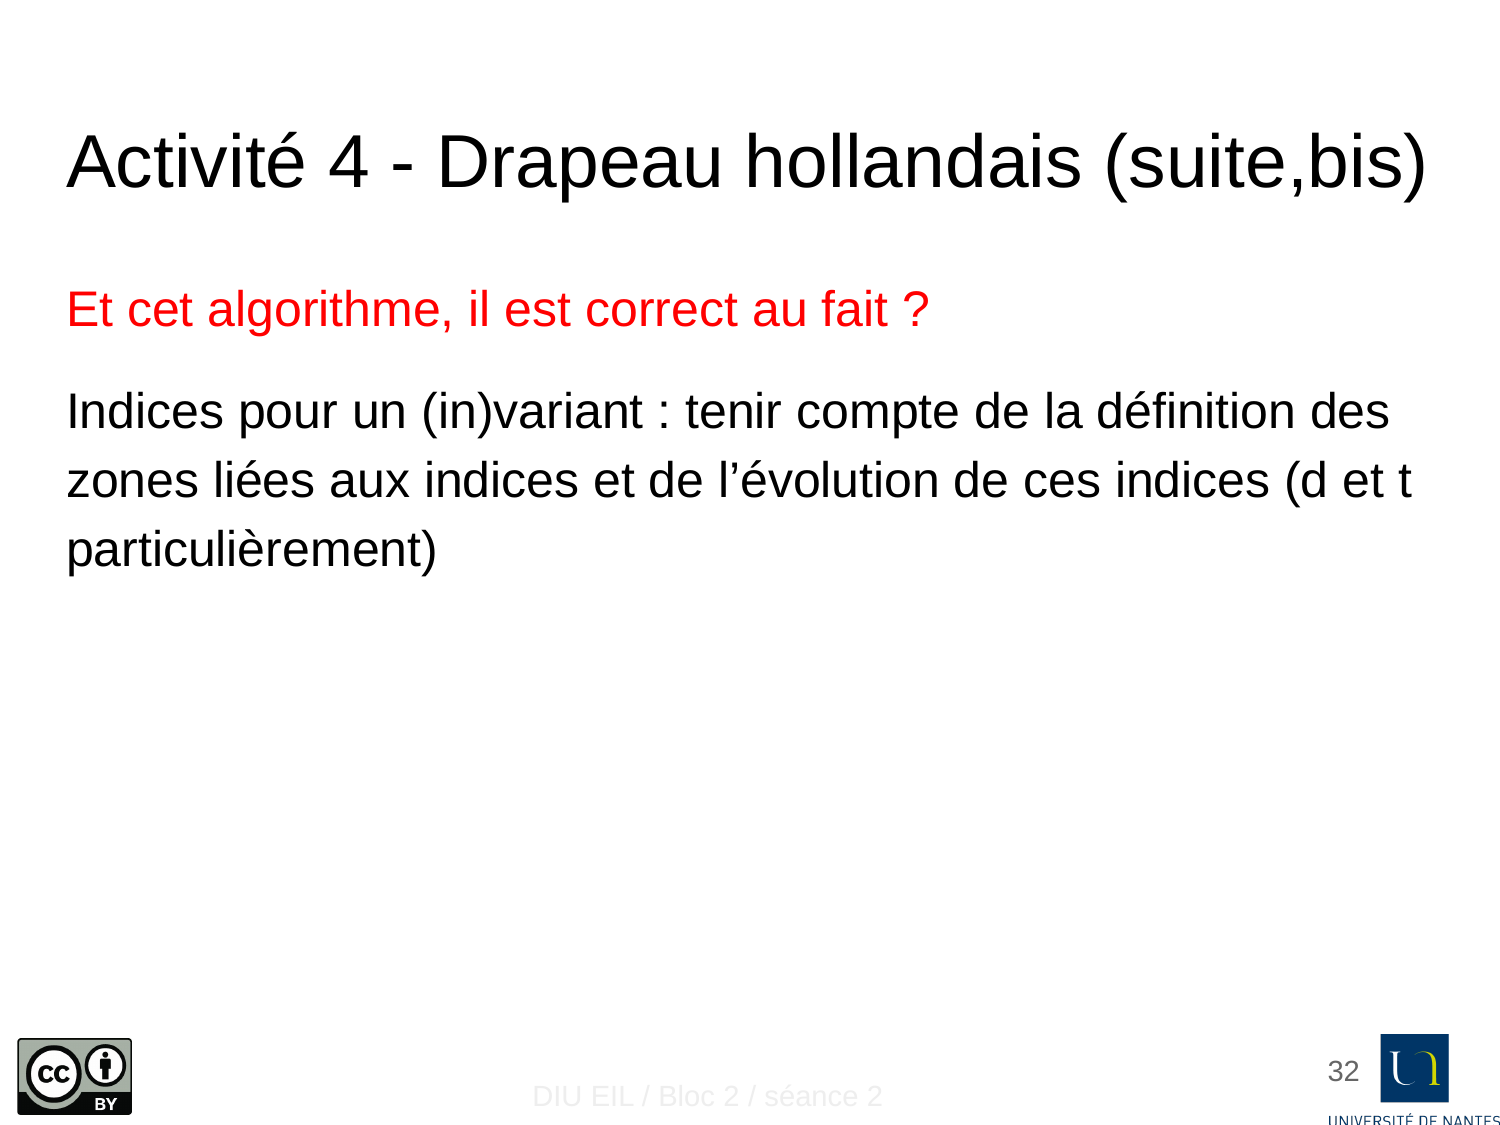

# Activité 4 - Drapeau hollandais (suite,bis)
Et cet algorithme, il est correct au fait ?
Indices pour un (in)variant : tenir compte de la définition des zones liées aux indices et de l’évolution de ces indices (d et t particulièrement)